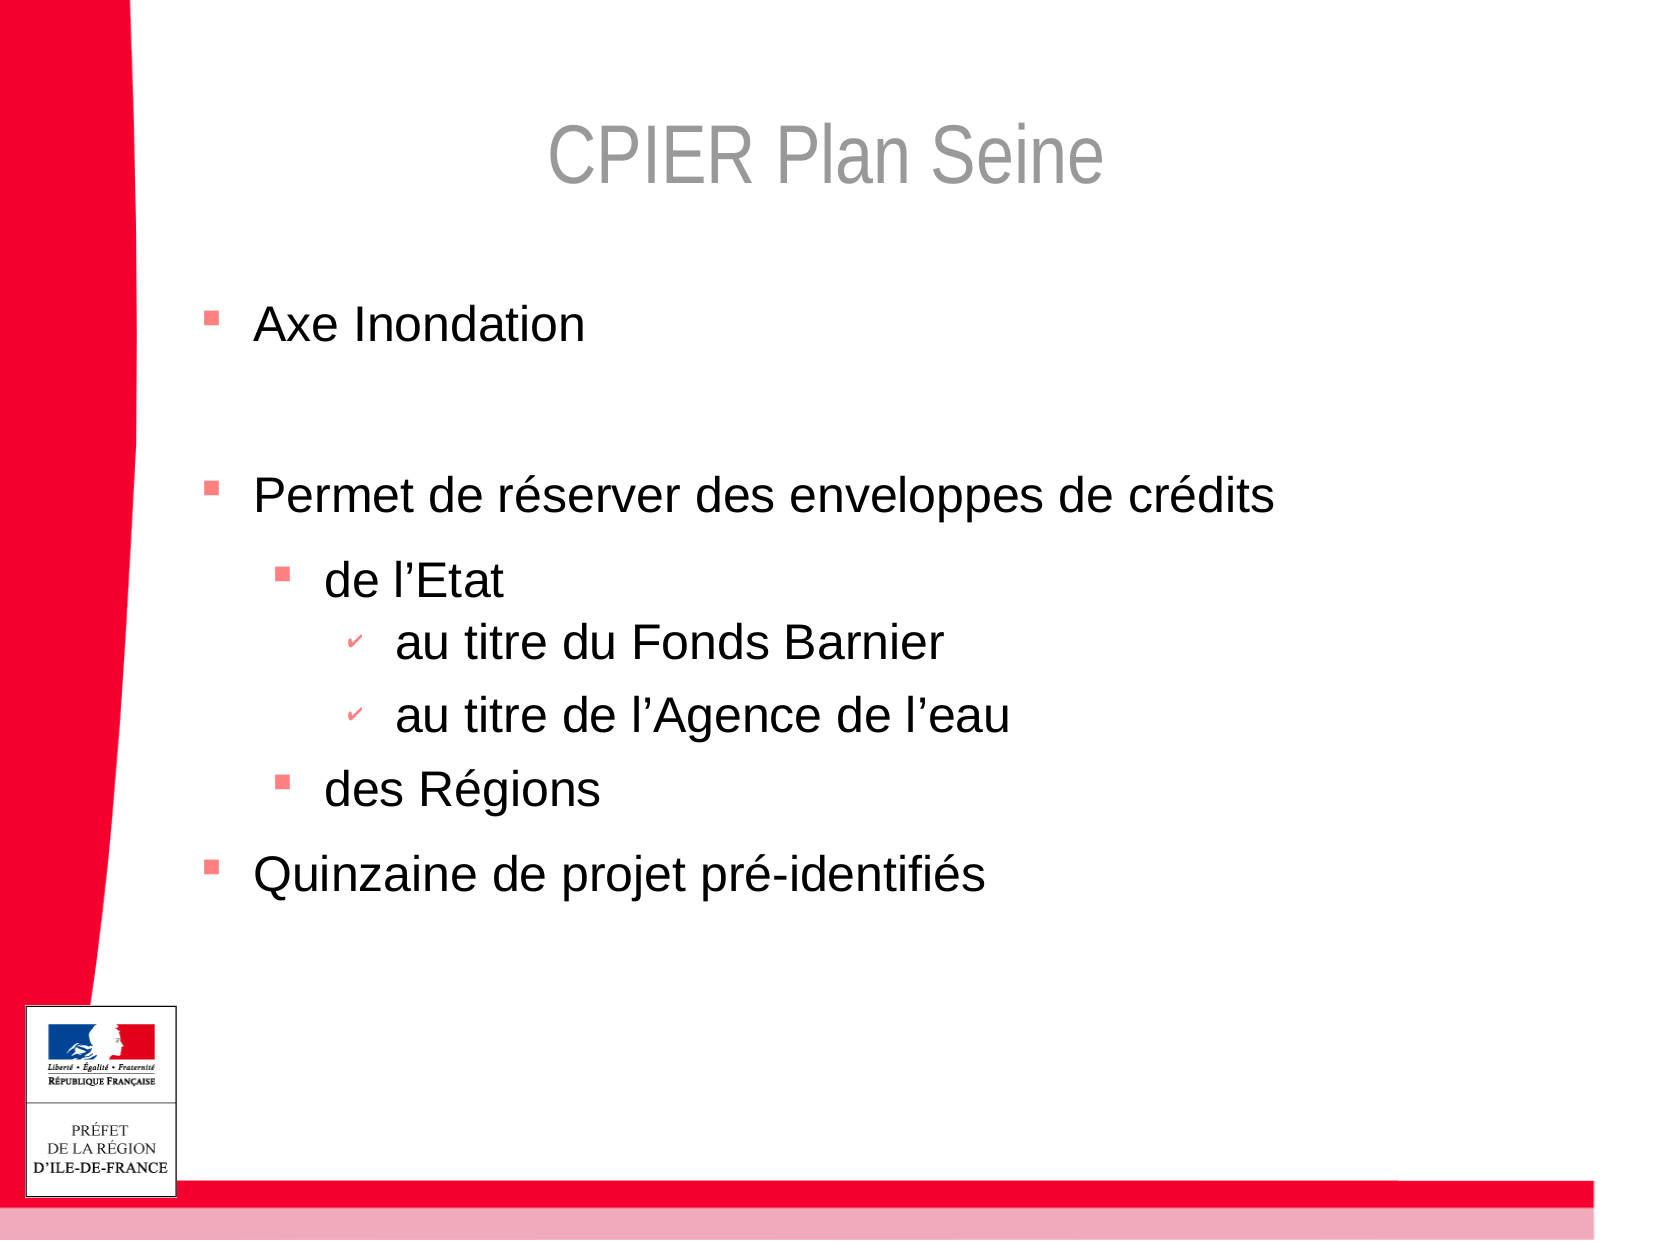

# CPIER Plan Seine
Axe Inondation
Permet de réserver des enveloppes de crédits
de l’Etat
au titre du Fonds Barnier
au titre de l’Agence de l’eau
des Régions
Quinzaine de projet pré-identifiés